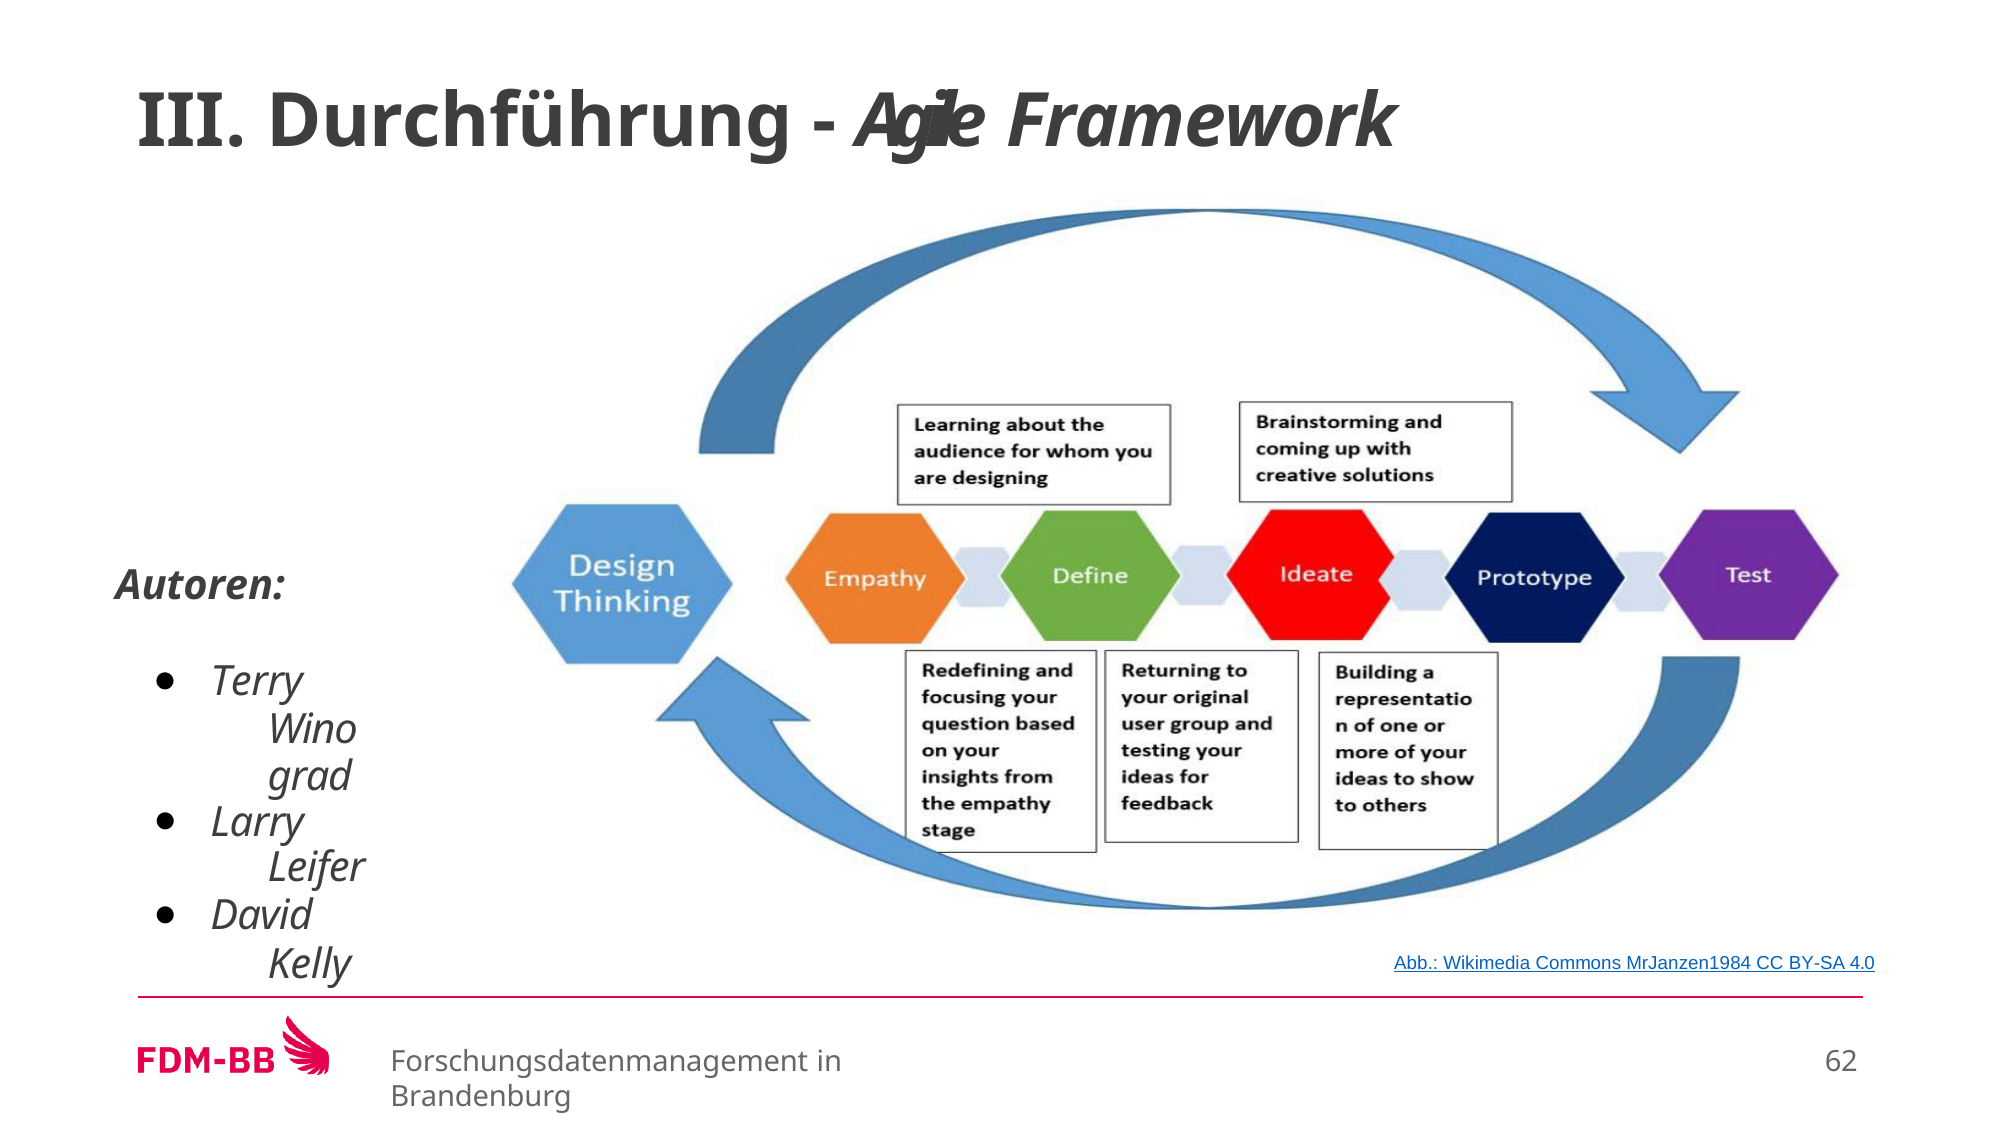

# III. Durchführung - Agile Framework
Autoren:
Terry Winograd
Larry Leifer
David Kelly
Abb.: Wikimedia Commons MrJanzen1984 CC BY-SA 4.0
Forschungsdatenmanagement in Brandenburg
62